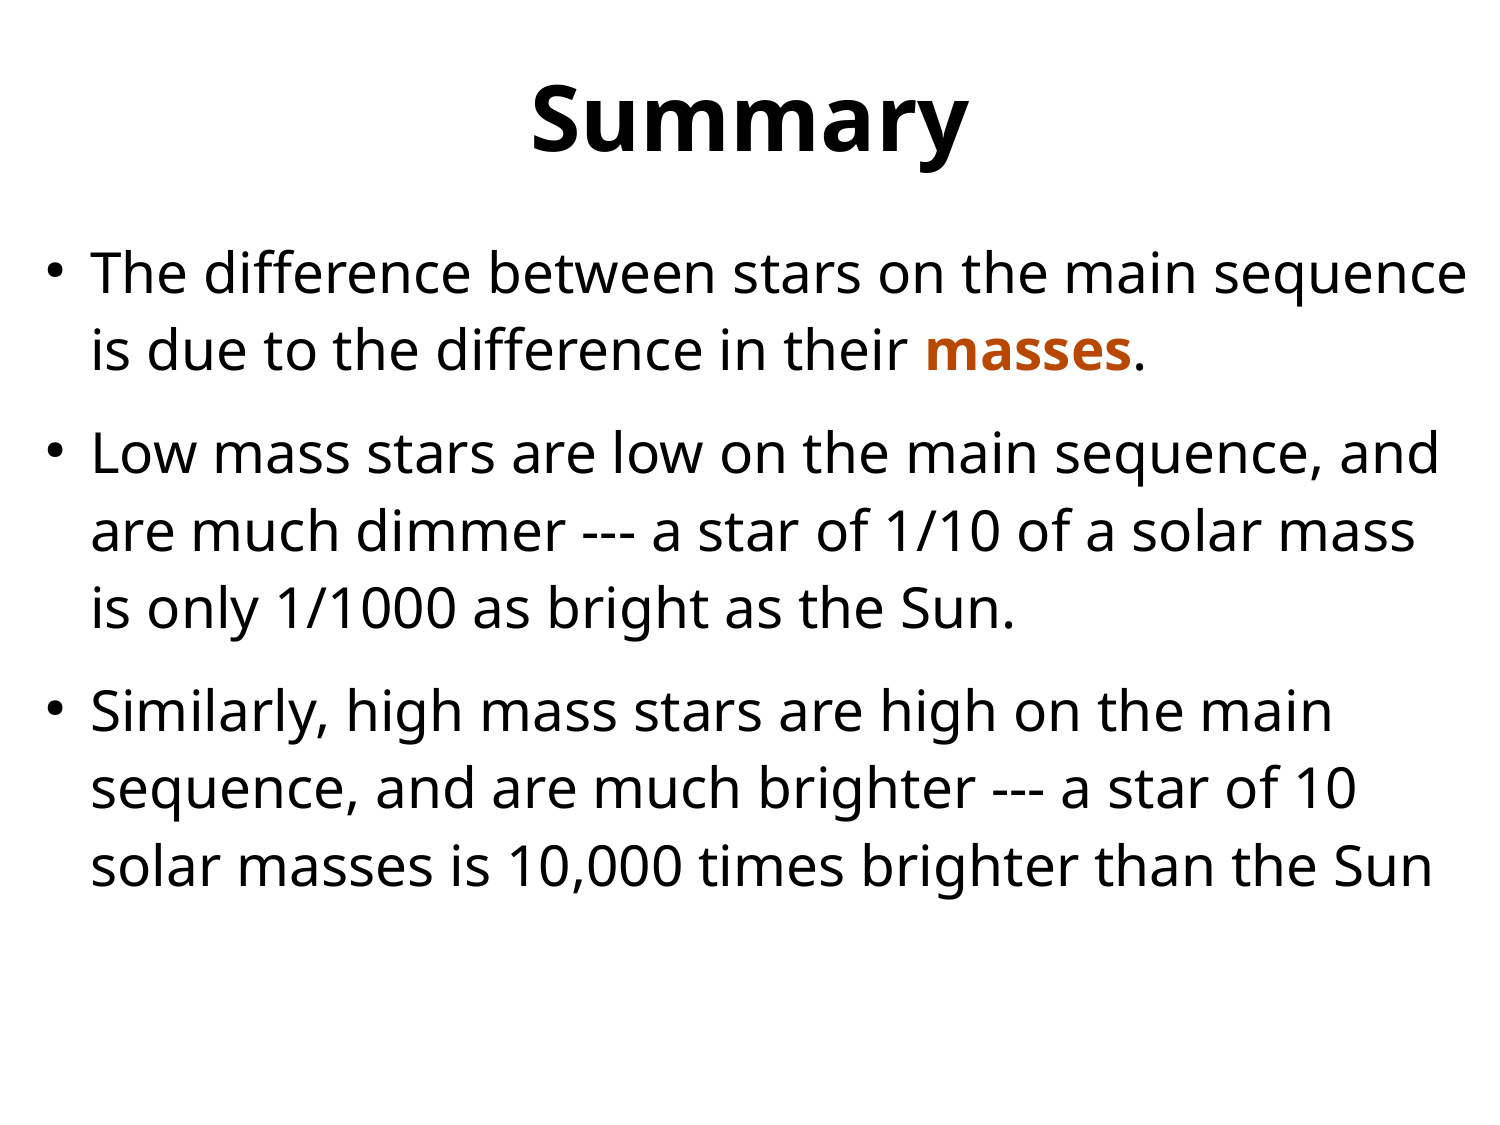

# Summary
The difference between stars on the main sequence is due to the difference in their masses.
Low mass stars are low on the main sequence, and are much dimmer --- a star of 1/10 of a solar mass is only 1/1000 as bright as the Sun.
Similarly, high mass stars are high on the main sequence, and are much brighter --- a star of 10 solar masses is 10,000 times brighter than the Sun